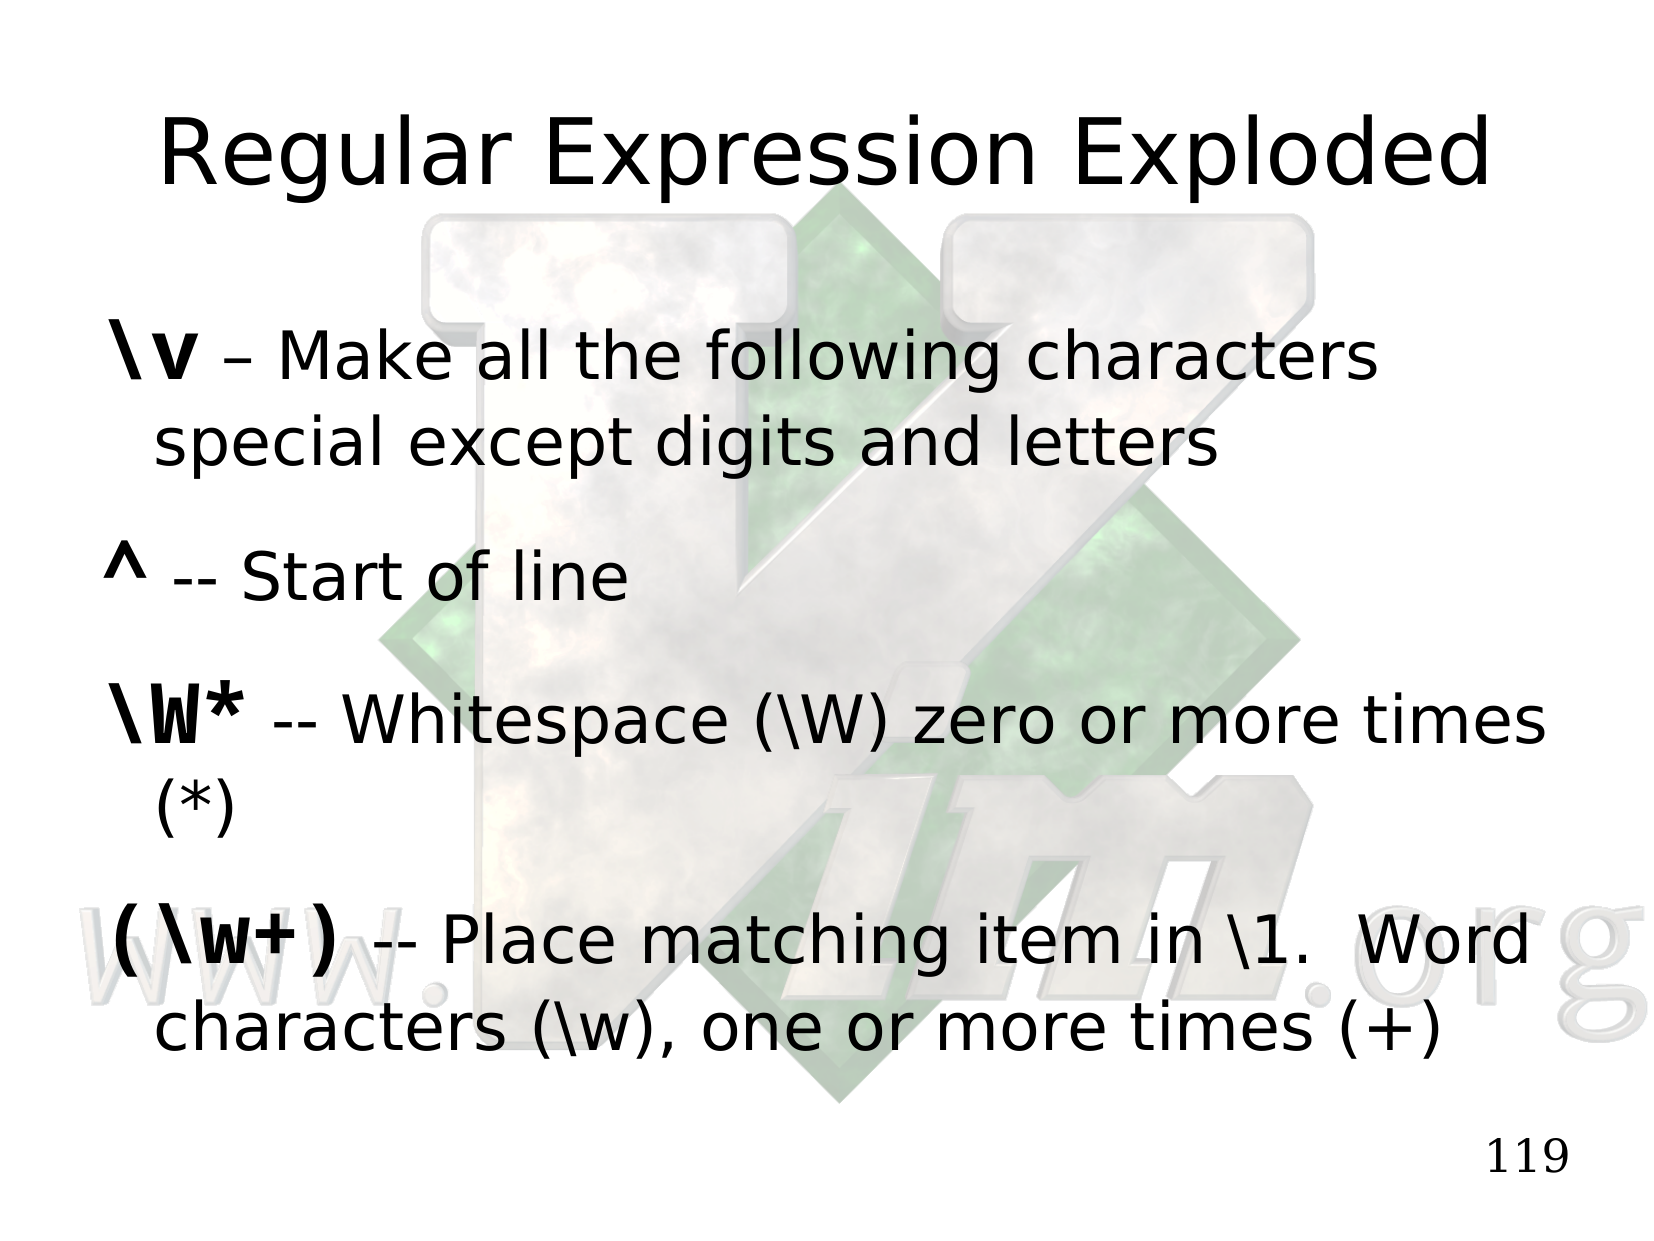

# Regular Expression Exploded
\v – Make all the following characters special except digits and letters
^ -- Start of line
\W* -- Whitespace (\W) zero or more times (*)
(\w+) -- Place matching item in \1. Word characters (\w), one or more times (+)
119